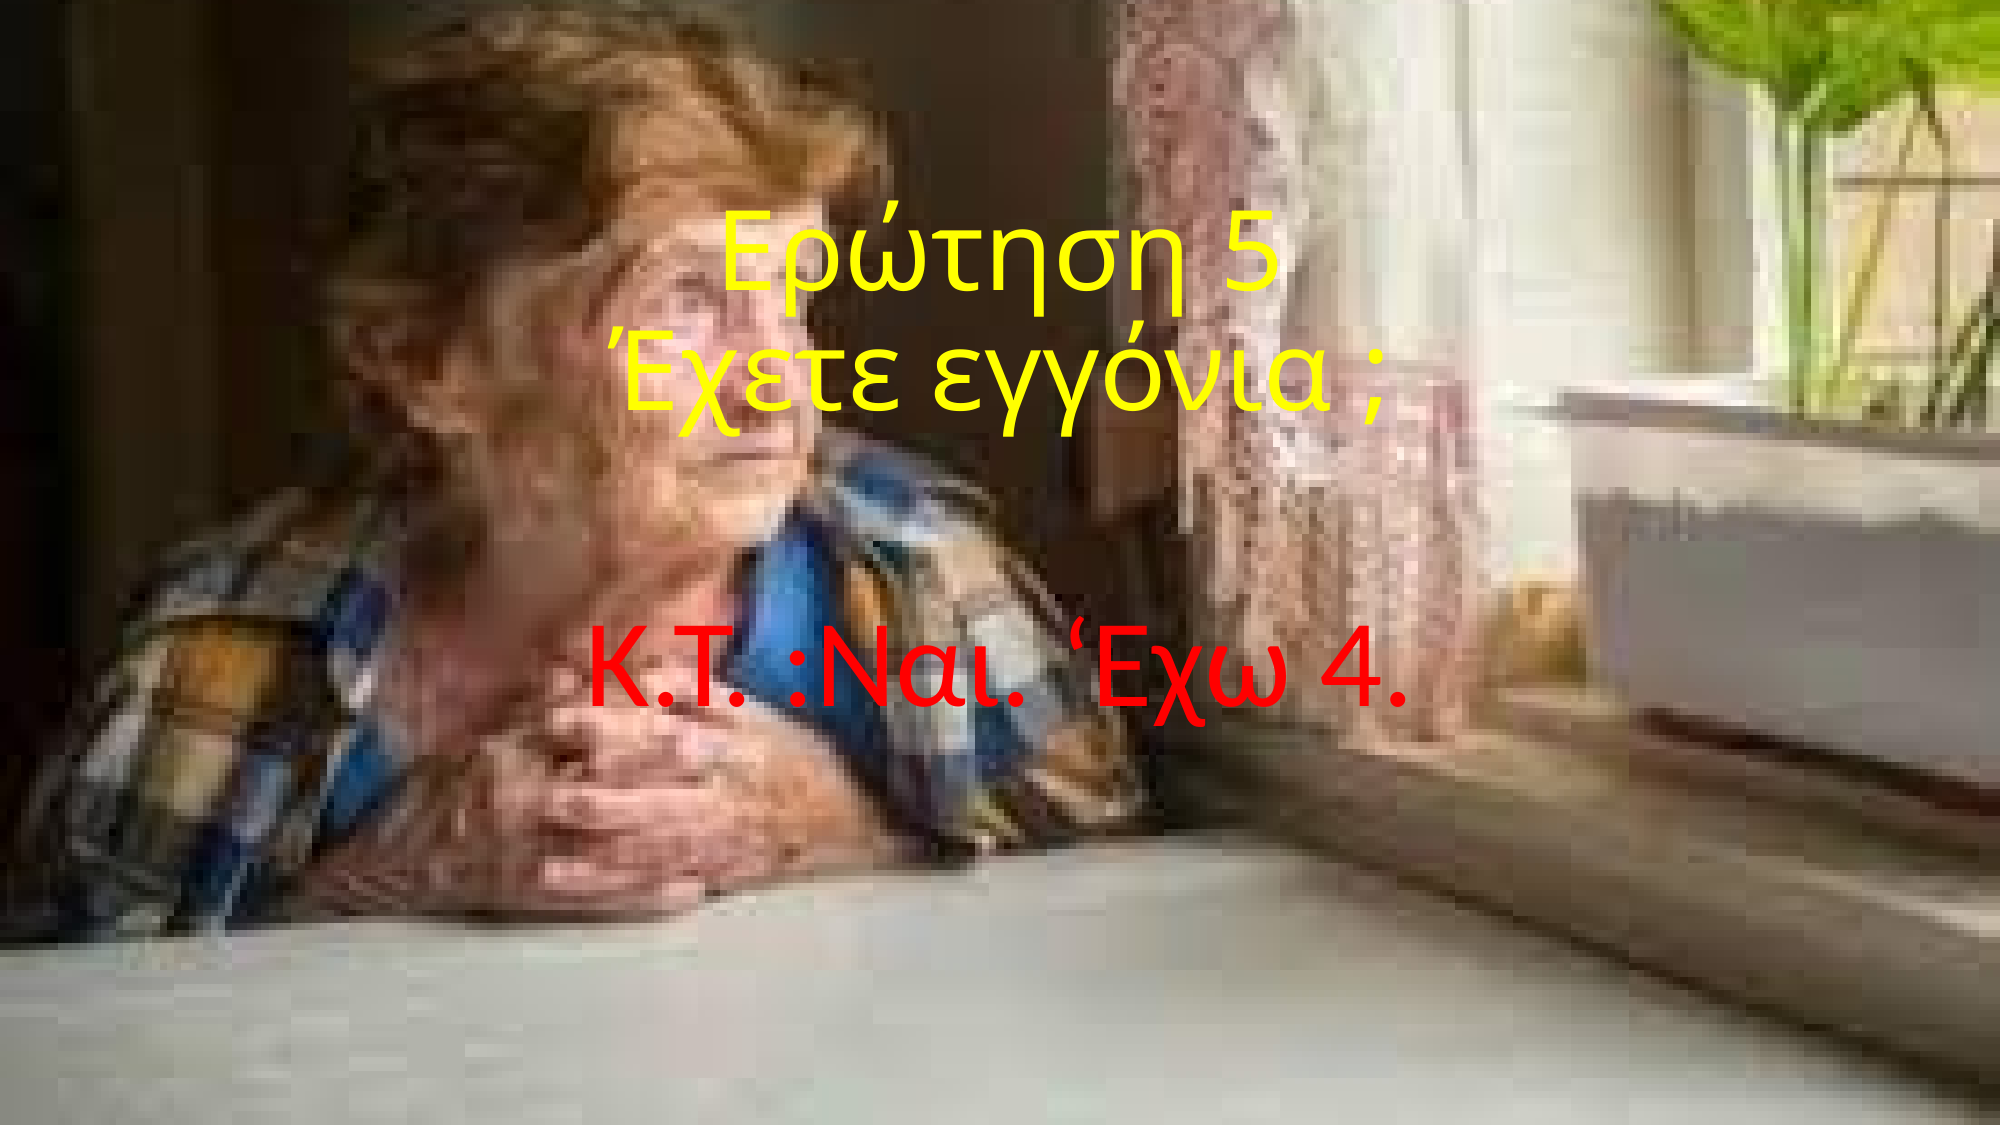

# Ερώτηση 5 Έχετε εγγόνια ;
Κ.Τ. :Ναι. ‘Εχω 4.